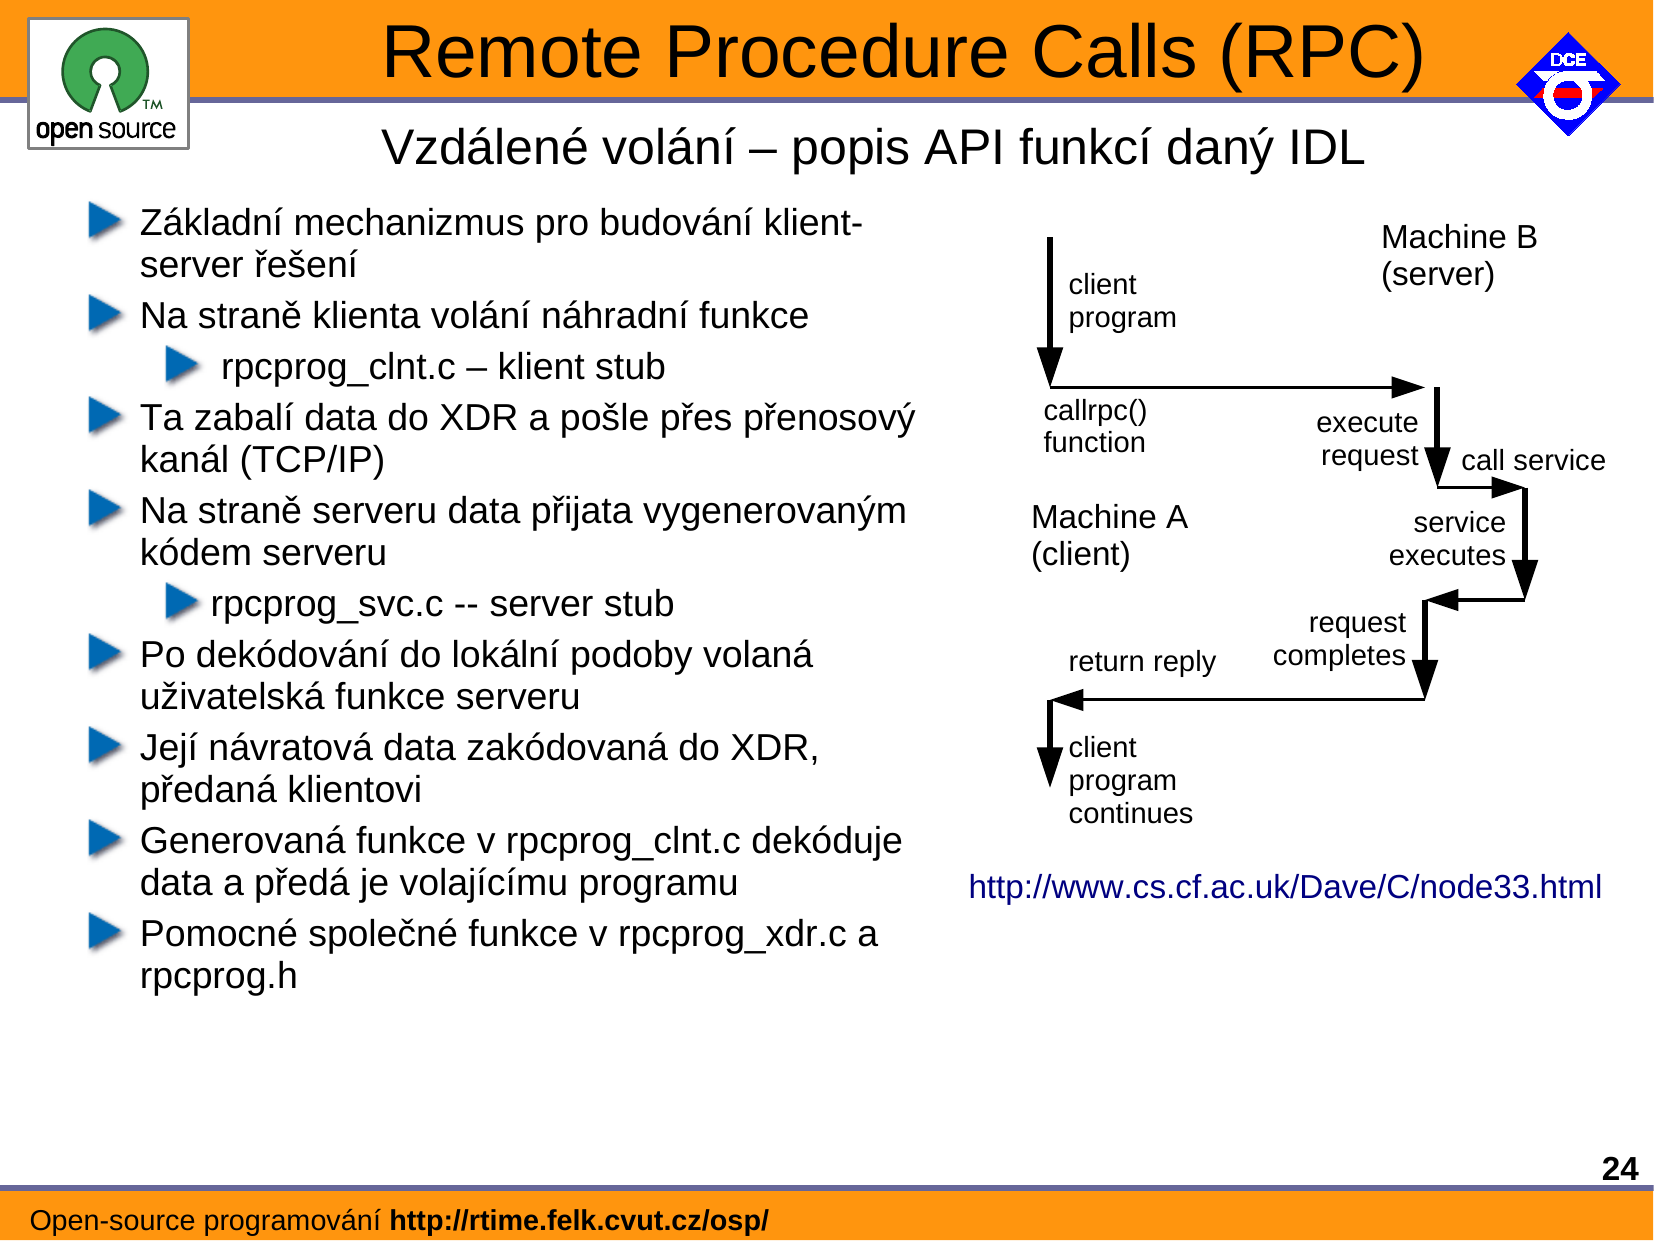

# Remote Procedure Calls (RPC)
Vzdálené volání – popis API funkcí daný IDL
Základní mechanizmus pro budování klient-server řešení
Na straně klienta volání náhradní funkce
 rpcprog_clnt.c – klient stub
Ta zabalí data do XDR a pošle přes přenosový kanál (TCP/IP)
Na straně serveru data přijata vygenerovaným kódem serveru
rpcprog_svc.c -- server stub
Po dekódování do lokální podoby volaná uživatelská funkce serveru
Její návratová data zakódovaná do XDR, předaná klientovi
Generovaná funkce v rpcprog_clnt.c dekóduje data a předá je volajícímu programu
Pomocné společné funkce v rpcprog_xdr.c a rpcprog.h
Machine B
(server)
client program
callrpc() function
execute request
call service
Machine A
(client)
service executes
request completes
return reply
client
program continues
http://www.cs.cf.ac.uk/Dave/C/node33.html